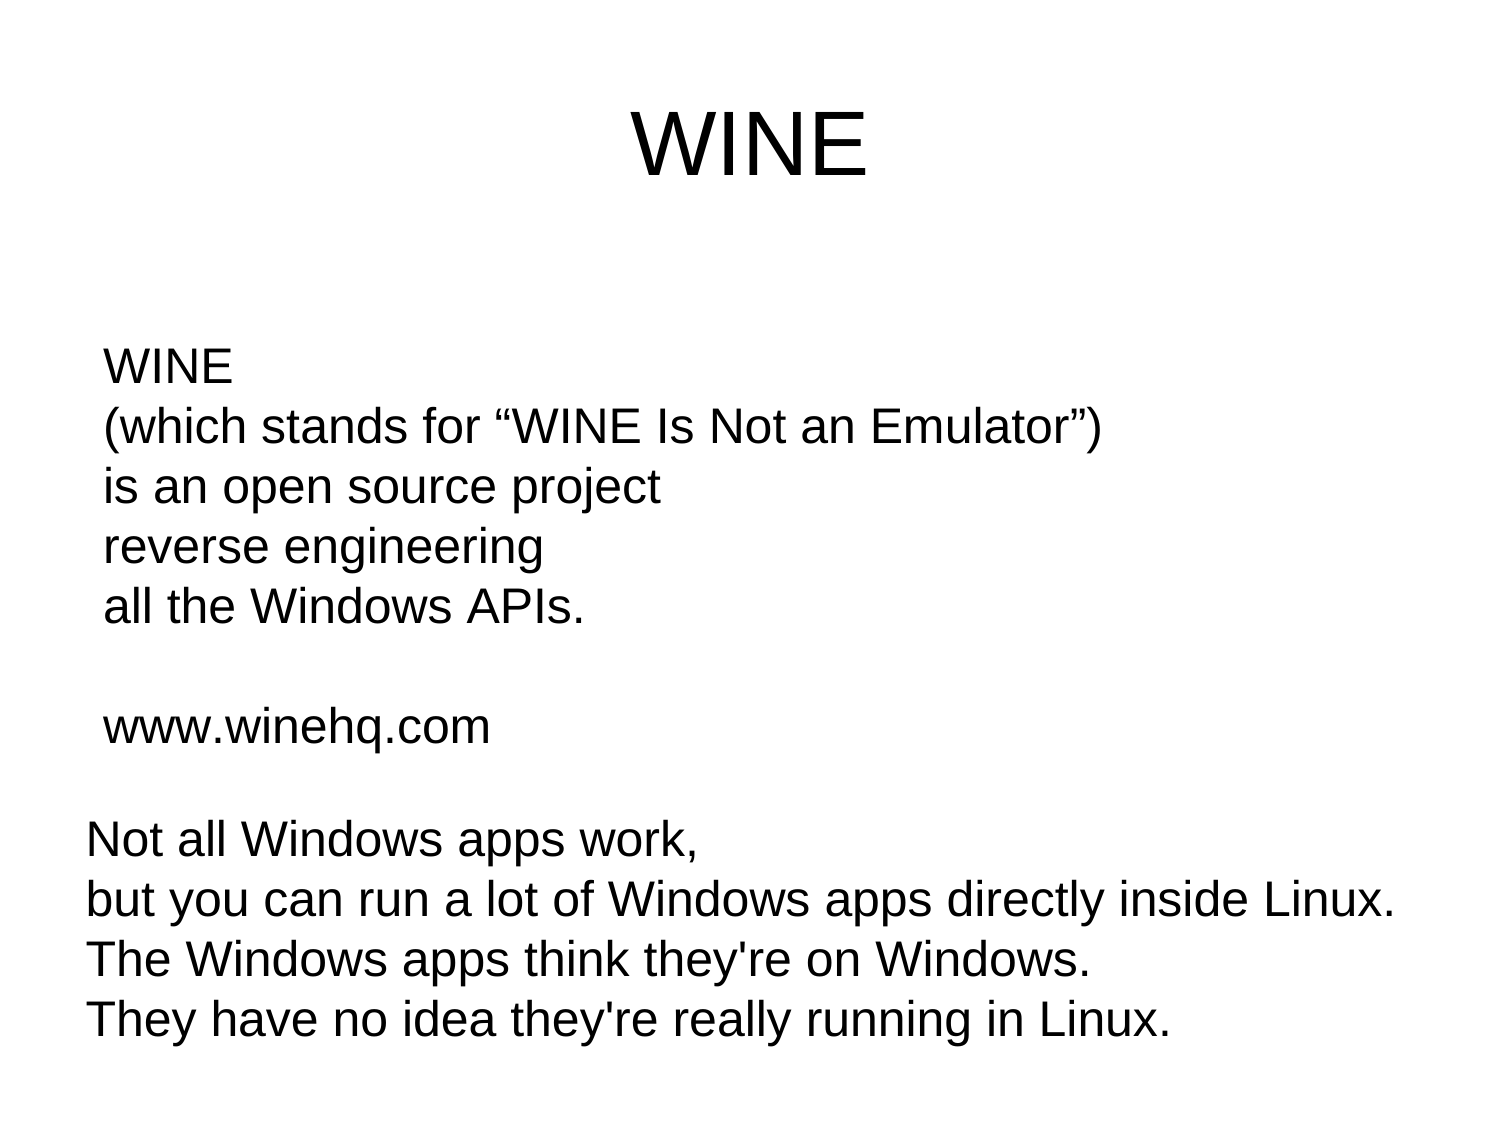

# WINE
WINE
(which stands for “WINE Is Not an Emulator”)
is an open source project
reverse engineering
all the Windows APIs.
www.winehq.com
Not all Windows apps work,
but you can run a lot of Windows apps directly inside Linux.
The Windows apps think they're on Windows.
They have no idea they're really running in Linux.